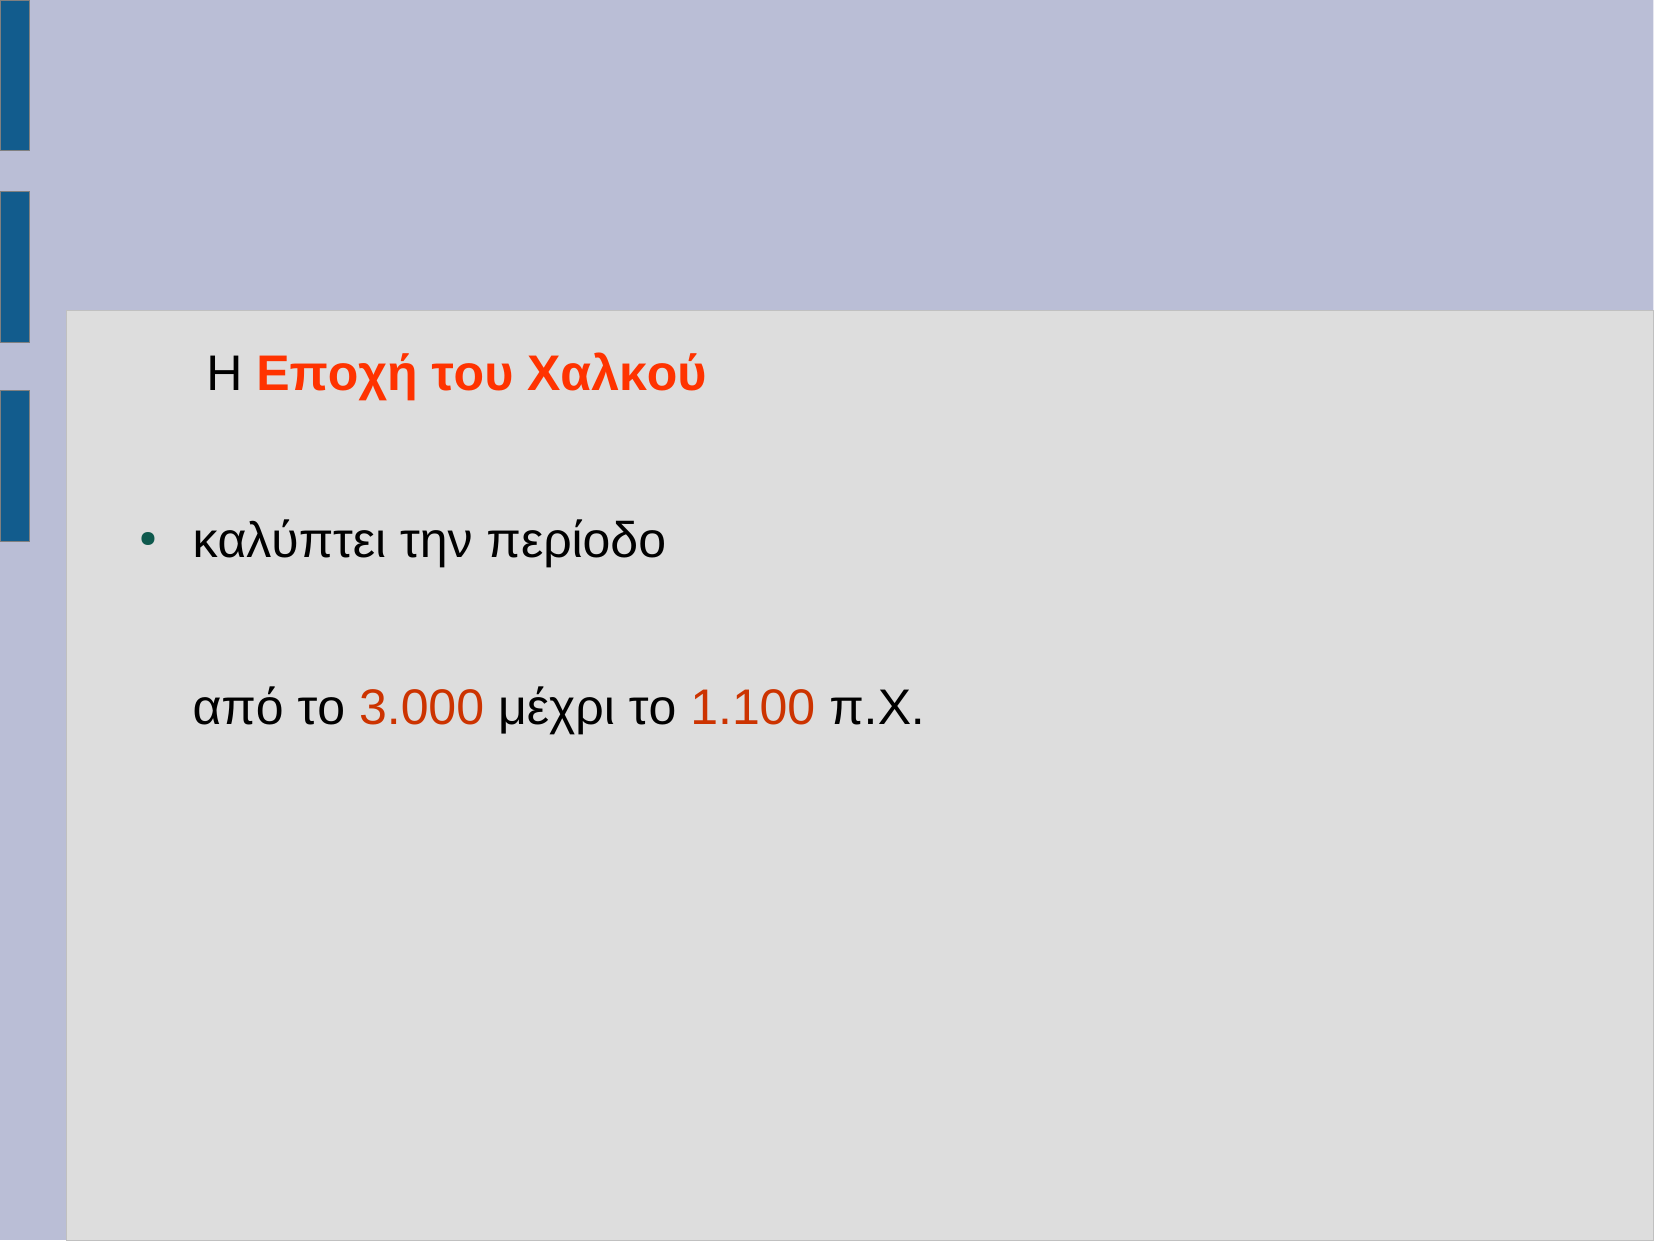

#
 Η Εποχή του Χαλκού
καλύπτει την περίοδο
από το 3.000 μέχρι το 1.100 π.Χ.